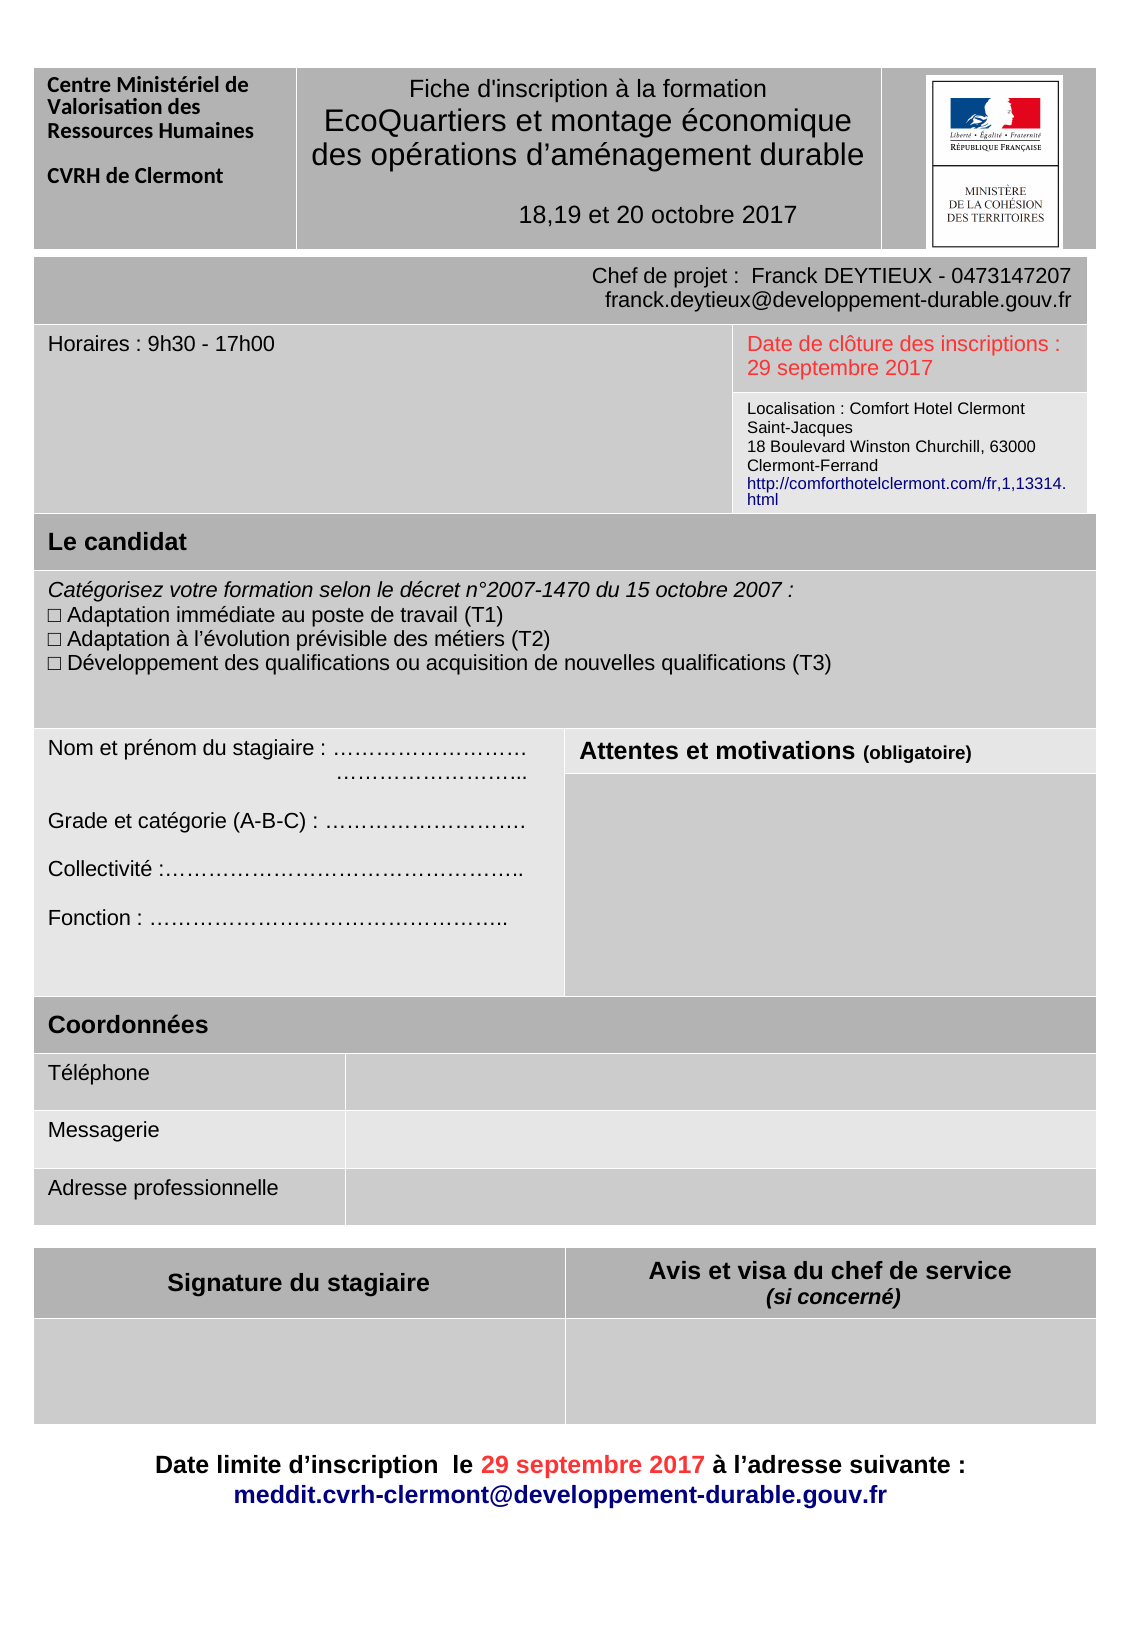

| Centre Ministériel de Valorisation des Ressources Humaines CVRH de Clermont | Fiche d'inscription à la formation EcoQuartiers et montage économique des opérations d’aménagement durable 18,19 et 20 octobre 2017 | |
| --- | --- | --- |
| Chef de projet : Franck DEYTIEUX - 0473147207 franck.deytieux@developpement-durable.gouv.fr | |
| --- | --- |
| Horaires : 9h30 - 17h00 | Date de clôture des inscriptions : 29 septembre 2017 |
| | Localisation : Comfort Hotel Clermont Saint-Jacques 18 Boulevard Winston Churchill, 63000 Clermont-Ferrand http://comforthotelclermont.com/fr,1,13314.html |
| Les frais de déplacement sont à la charge des participants. | |
| Le candidat | |
| --- | --- |
| Catégorisez votre formation selon le décret n°2007-1470 du 15 octobre 2007 : □ Adaptation immédiate au poste de travail (T1) □ Adaptation à l’évolution prévisible des métiers (T2) □ Développement des qualifications ou acquisition de nouvelles qualifications (T3) | |
| Nom et prénom du stagiaire : ……………………… ……………………... Grade et catégorie (A-B-C) : ………………………. Collectivité :………………………………………….. Fonction : ………………………………………….. | Attentes et motivations (obligatoire) |
| | |
| Coordonnées | |
| --- | --- |
| Téléphone | |
| Messagerie | |
| Adresse professionnelle | |
| Signature du stagiaire | Avis et visa du chef de service (si concerné) |
| --- | --- |
| | |
Date limite d’inscription le 29 septembre 2017 à l’adresse suivante :
meddit.cvrh-clermont@developpement-durable.gouv.fr